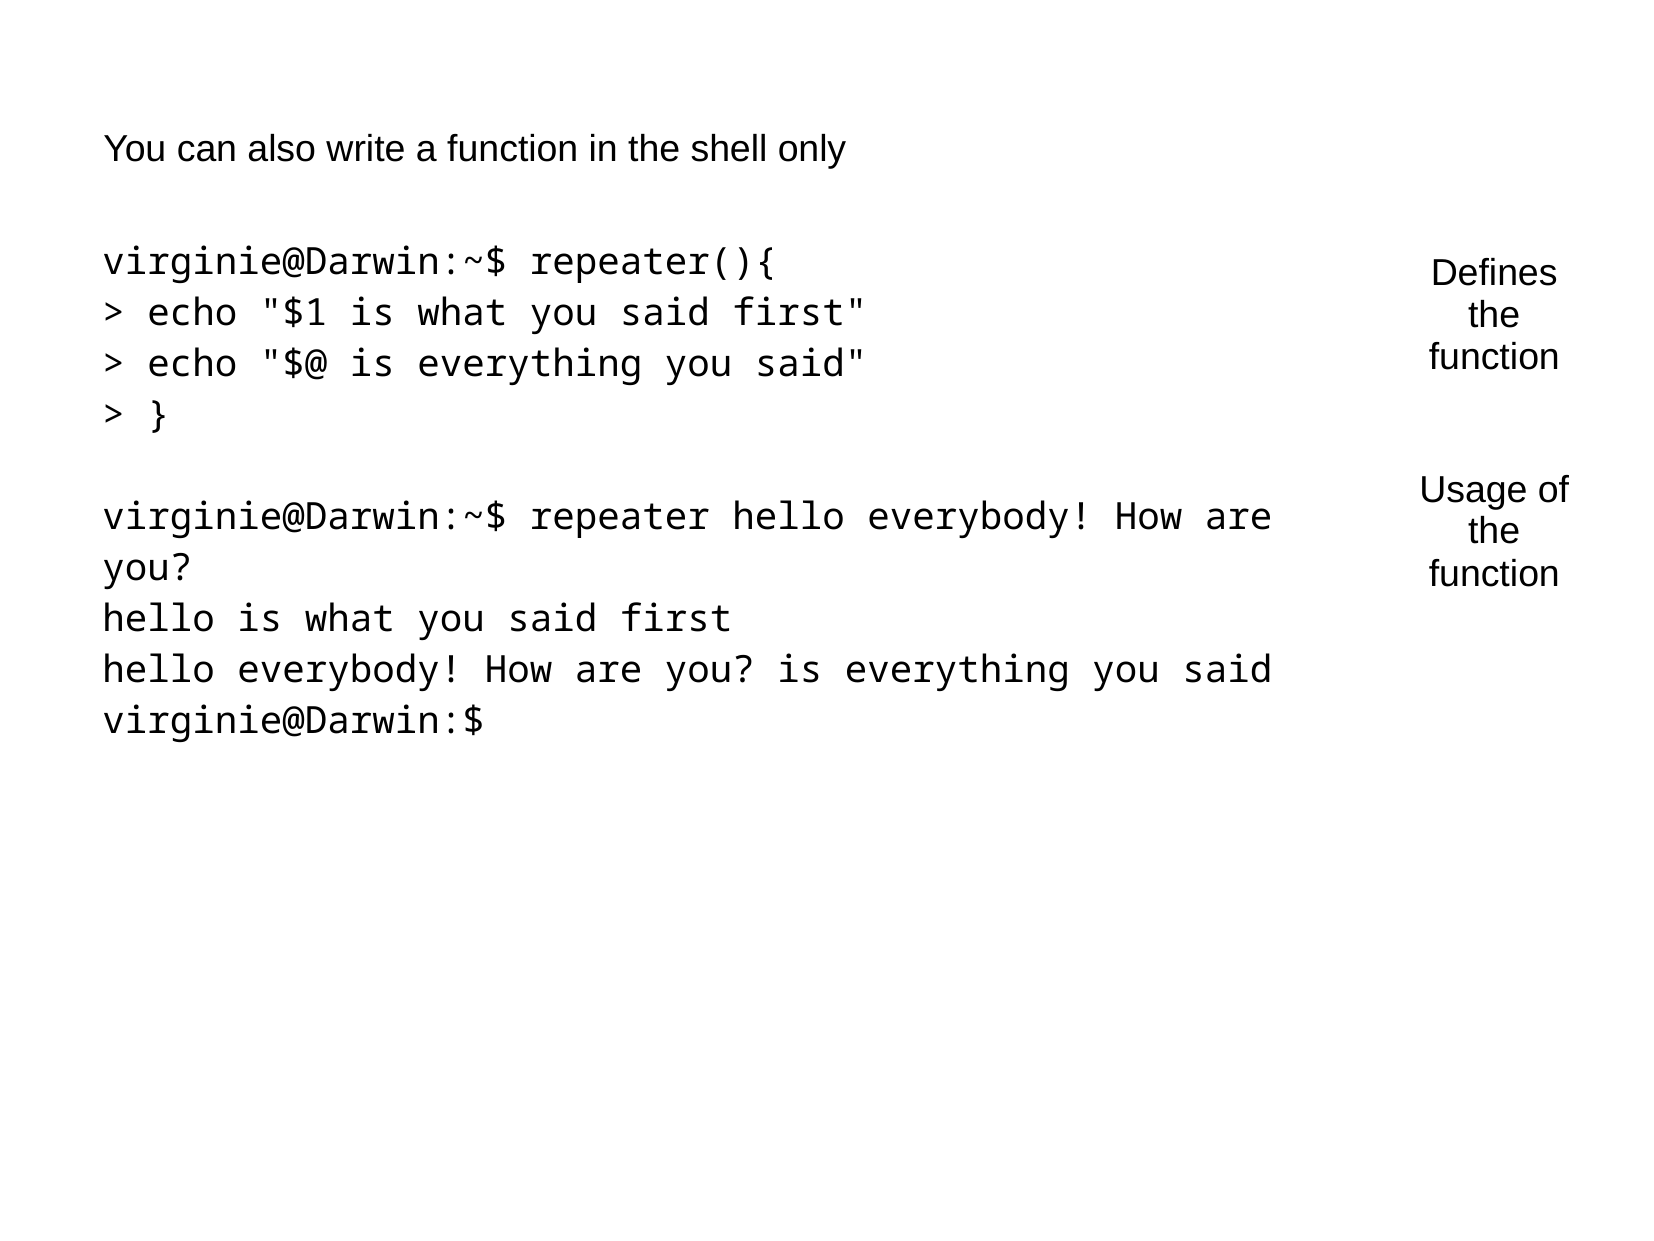

You can also write a function in the shell only
virginie@Darwin:~$ repeater(){
> echo "$1 is what you said first"
> echo "$@ is everything you said"
> }
virginie@Darwin:~$ repeater hello everybody! How are you?
hello is what you said first
hello everybody! How are you? is everything you said
virginie@Darwin:$
Defines the function
Usage of the function